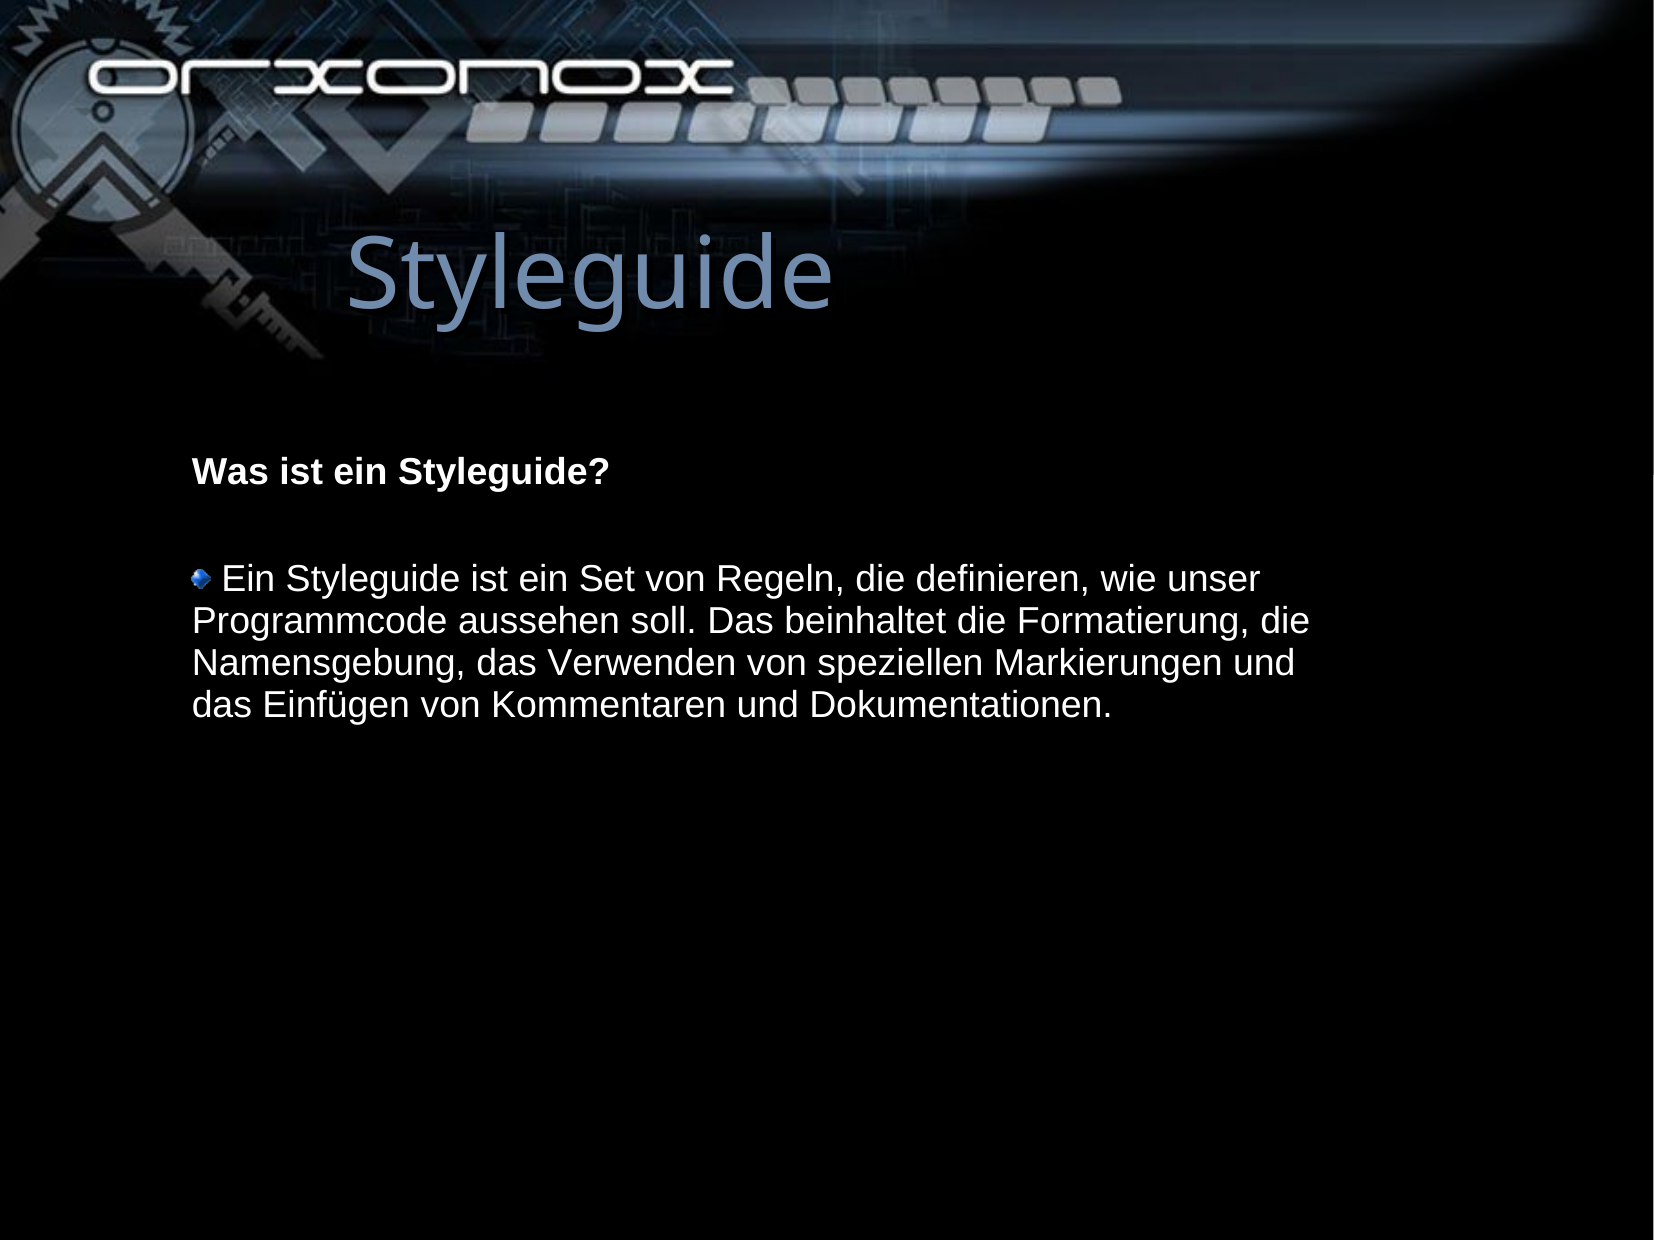

Styleguide
Was ist ein Styleguide?
 Ein Styleguide ist ein Set von Regeln, die definieren, wie unser Programmcode aussehen soll. Das beinhaltet die Formatierung, die Namensgebung, das Verwenden von speziellen Markierungen und das Einfügen von Kommentaren und Dokumentationen.